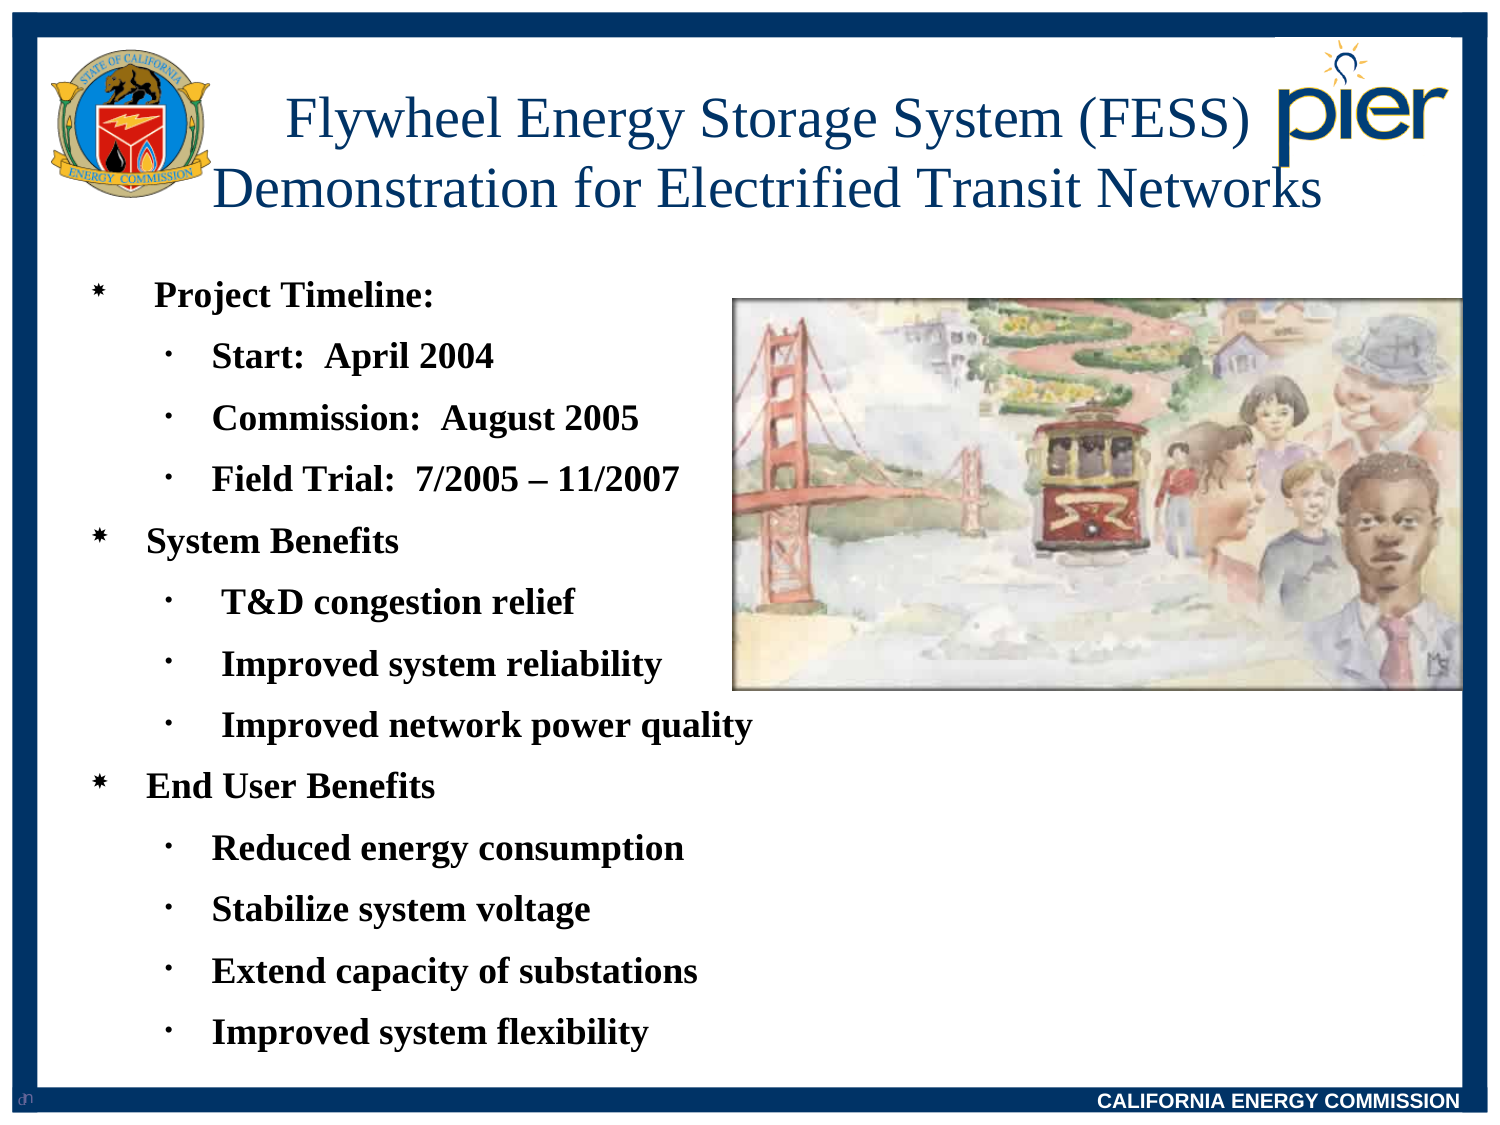

# Flywheel Energy Storage System (FESS) Demonstration for Electrified Transit Networks
 Project Timeline:
Start: April 2004
Commission: August 2005
Field Trial: 7/2005 – 11/2007
System Benefits
 T&D congestion relief
 Improved system reliability
 Improved network power quality
End User Benefits
Reduced energy consumption
Stabilize system voltage
Extend capacity of substations
Improved system flexibility